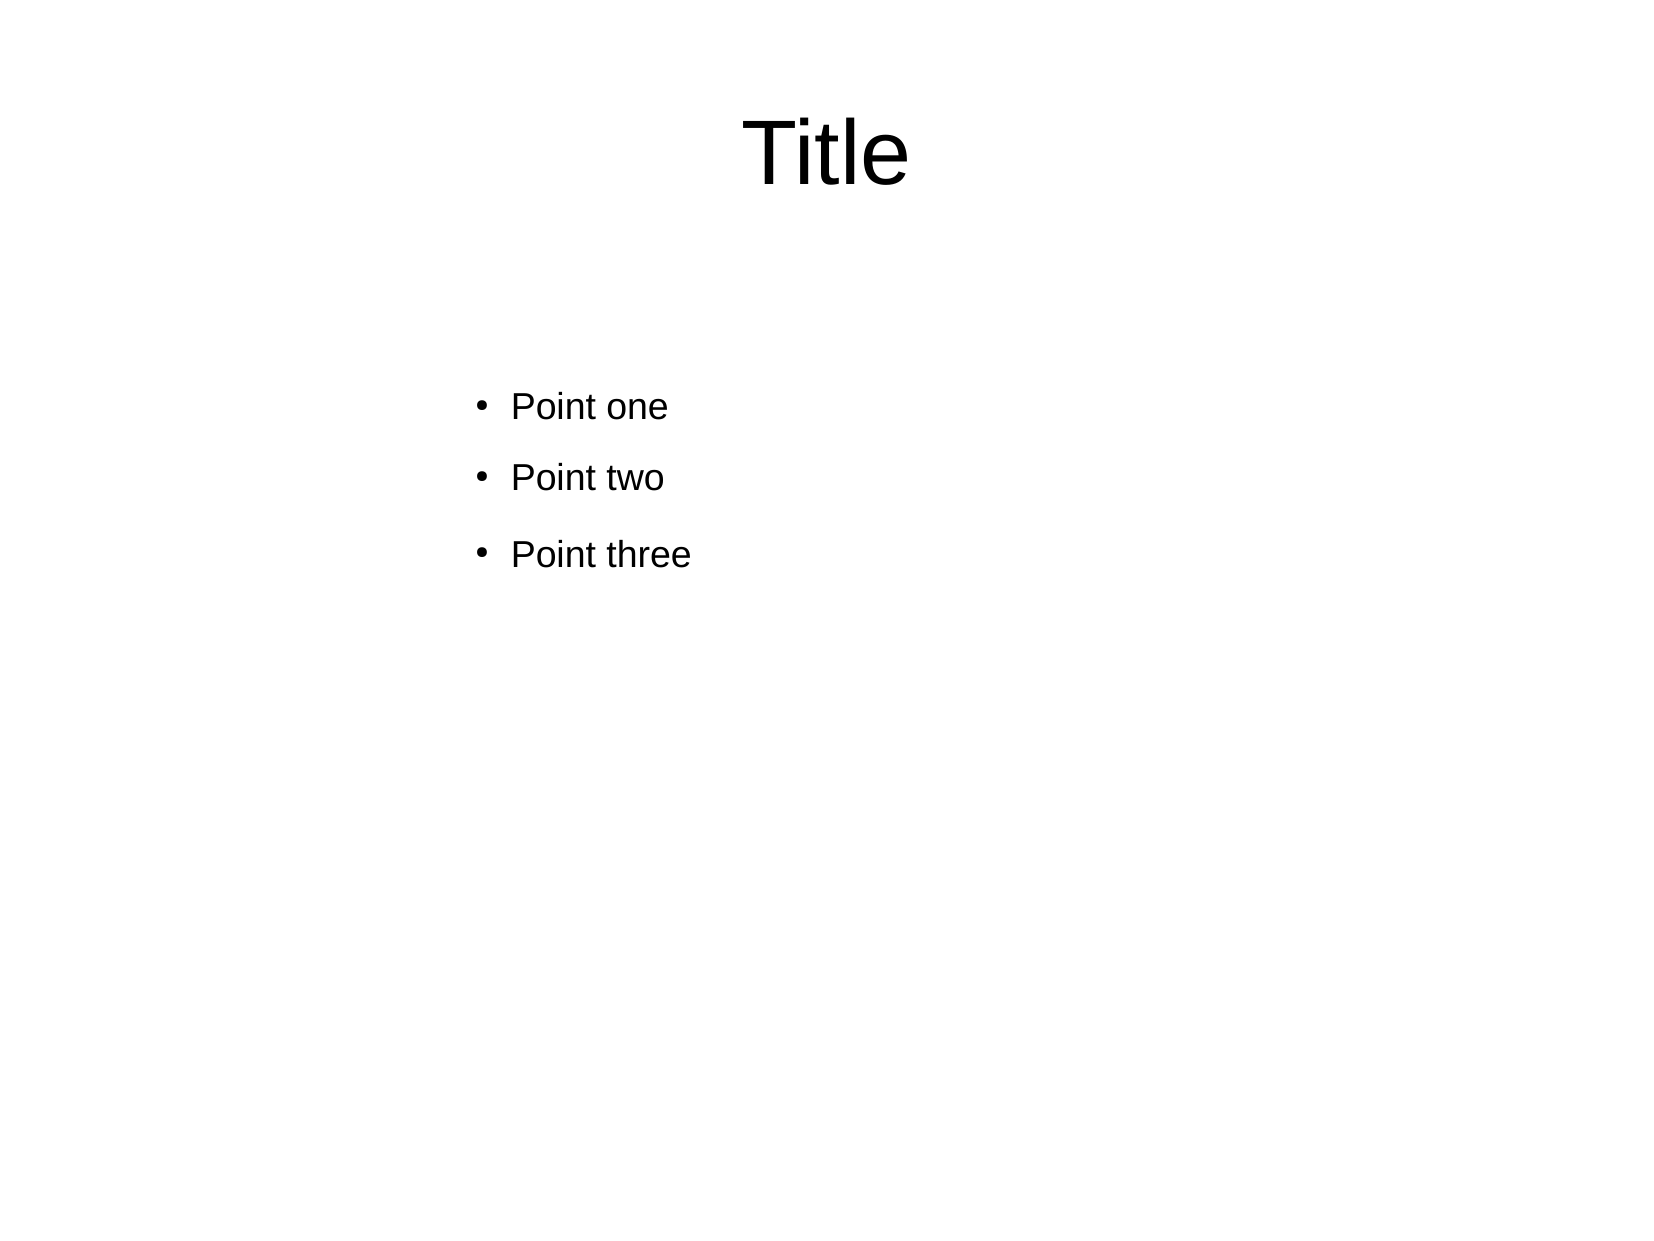

# Title
Point one
Point two
Point three